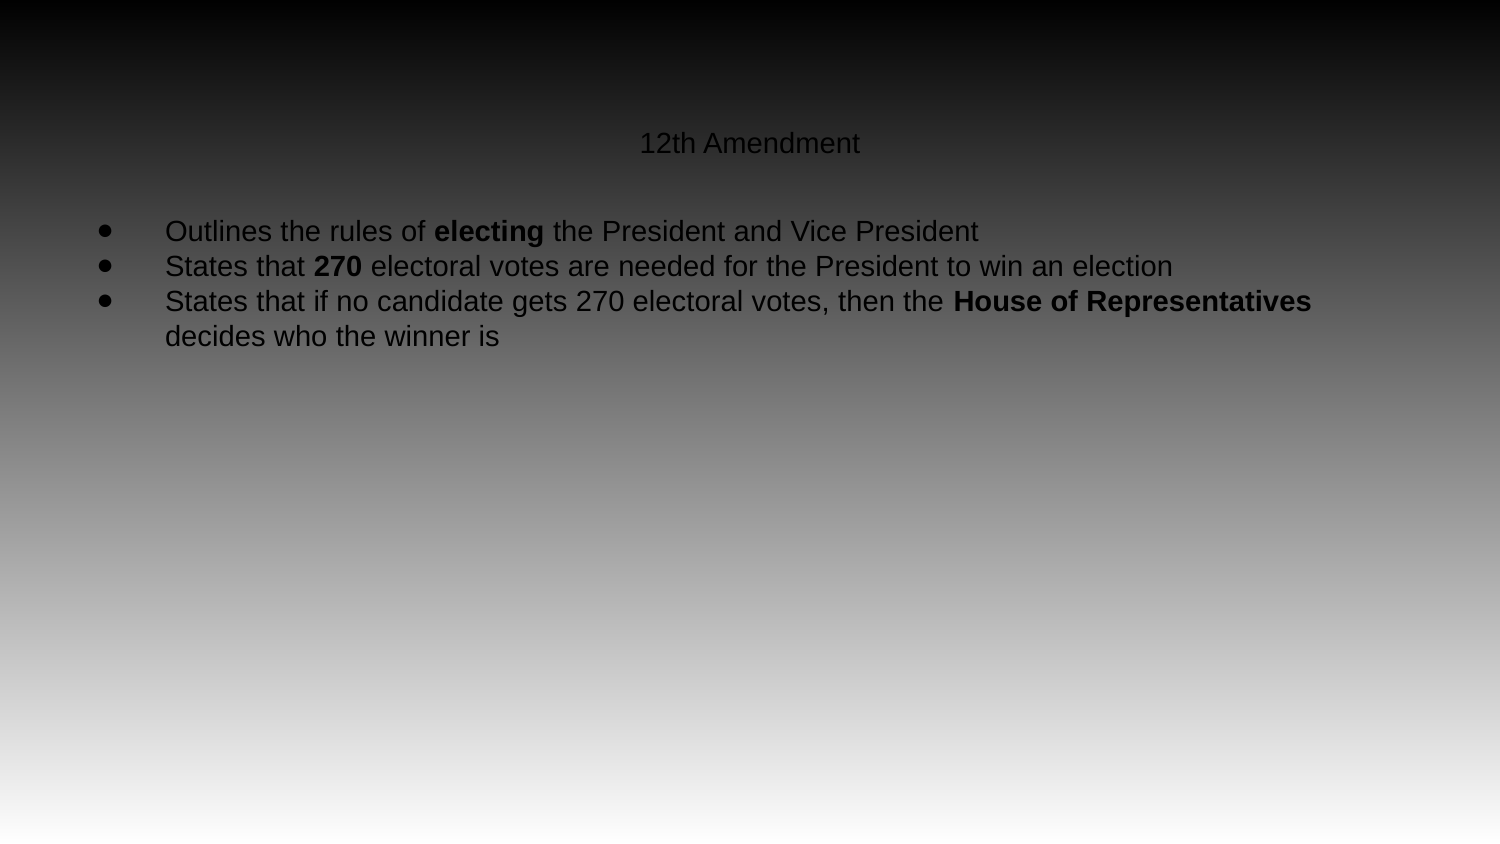

# 12th Amendment
Outlines the rules of electing the President and Vice President
States that 270 electoral votes are needed for the President to win an election
States that if no candidate gets 270 electoral votes, then the House of Representatives decides who the winner is